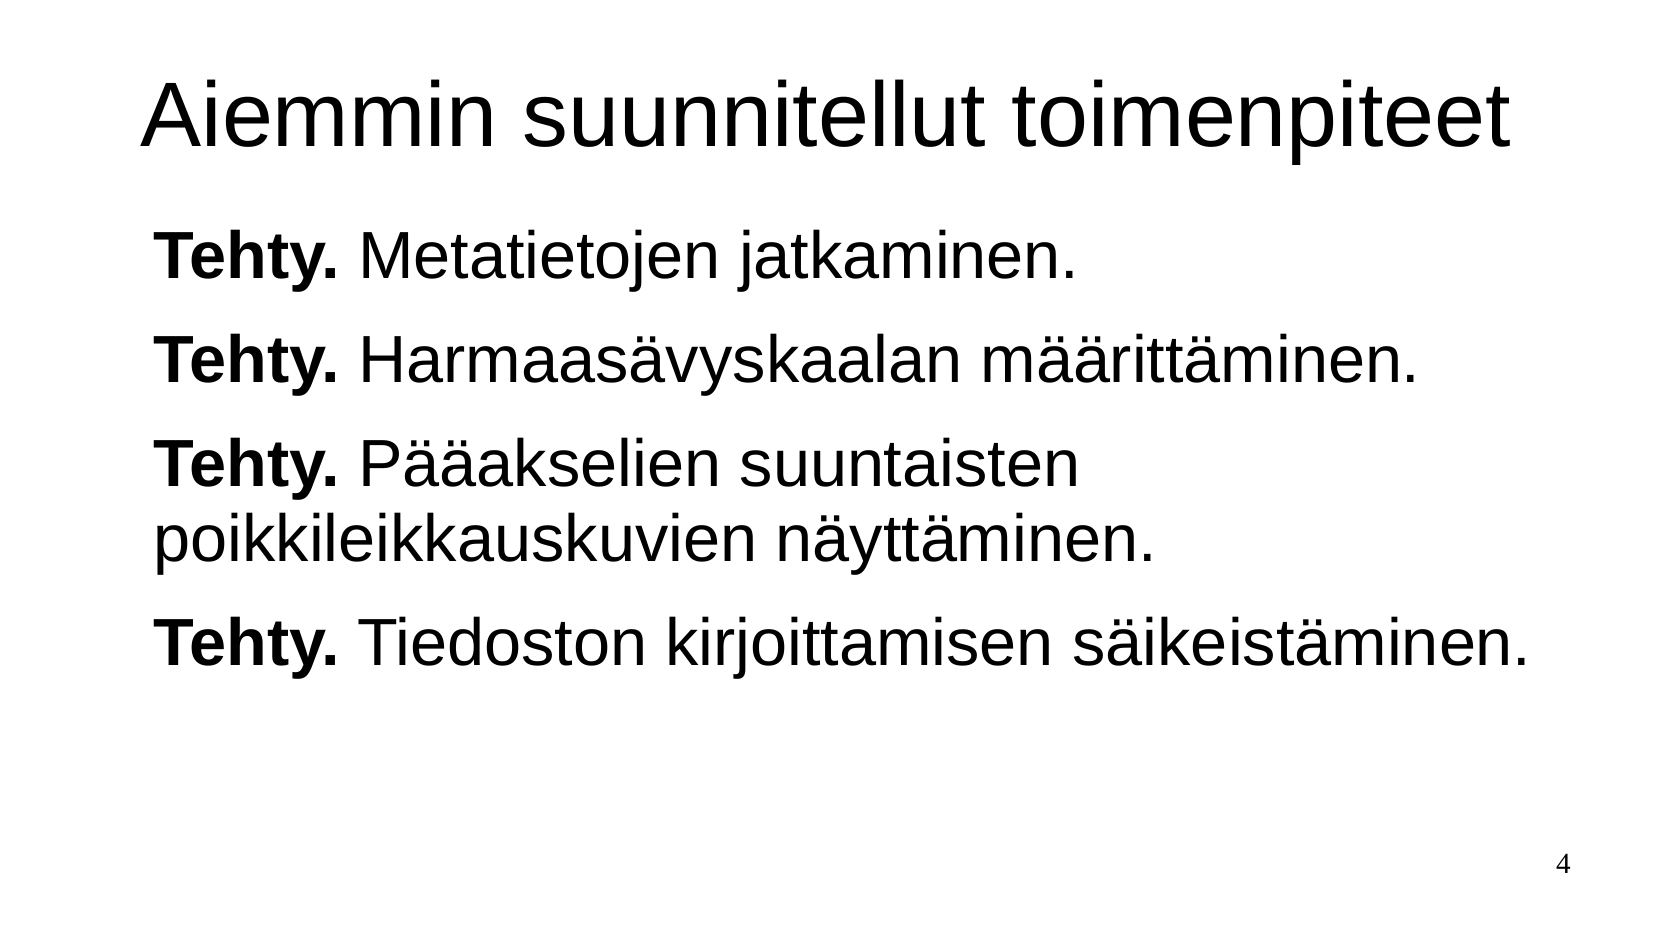

# Aiemmin suunnitellut toimenpiteet
Tehty. Metatietojen jatkaminen.
Tehty. Harmaasävyskaalan määrittäminen.
Tehty. Pääakselien suuntaisten poikkileikkauskuvien näyttäminen.
Tehty. Tiedoston kirjoittamisen säikeistäminen.
4